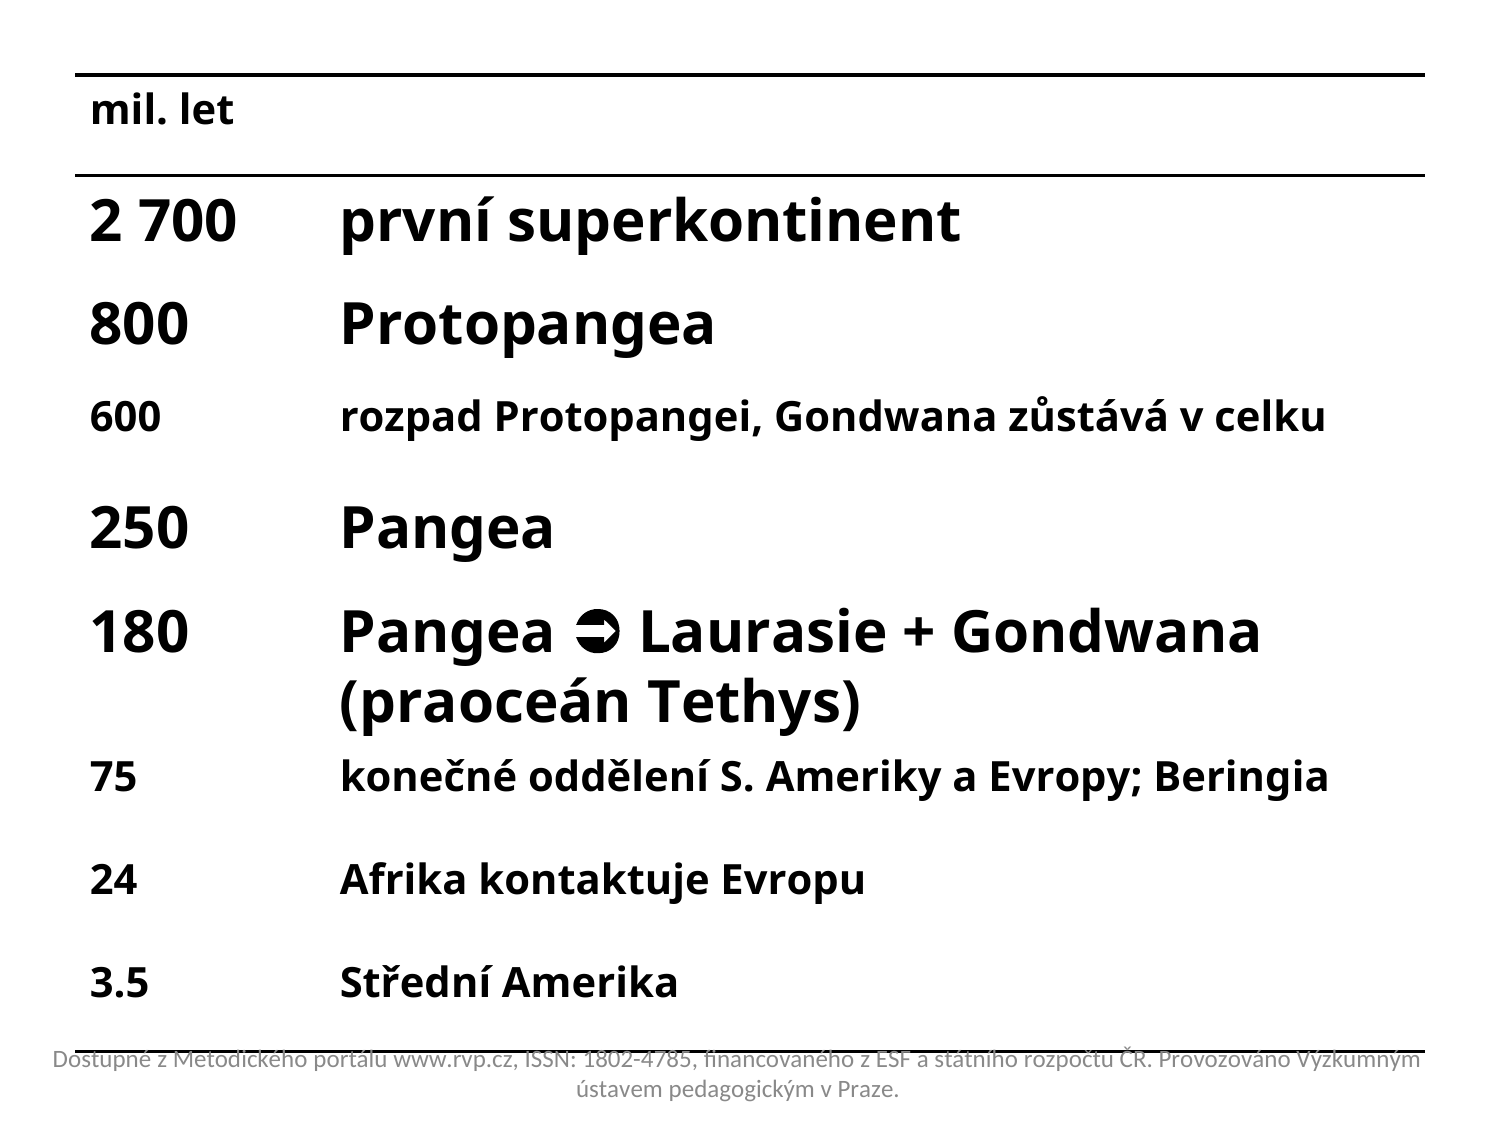

| mil. let | |
| --- | --- |
| 2 700 | první superkontinent |
| 800 | Protopangea |
| 600 | rozpad Protopangei, Gondwana zůstává v celku |
| 250 | Pangea |
| 180 | Pangea  Laurasie + Gondwana (praoceán Tethys) |
| 75 | konečné oddělení S. Ameriky a Evropy; Beringia |
| 24 | Afrika kontaktuje Evropu |
| 3.5 | Střední Amerika |
Dostupné z Metodického portálu www.rvp.cz, ISSN: 1802-4785, financovaného z ESF a státního rozpočtu ČR. Provozováno Výzkumným ústavem pedagogickým v Praze.